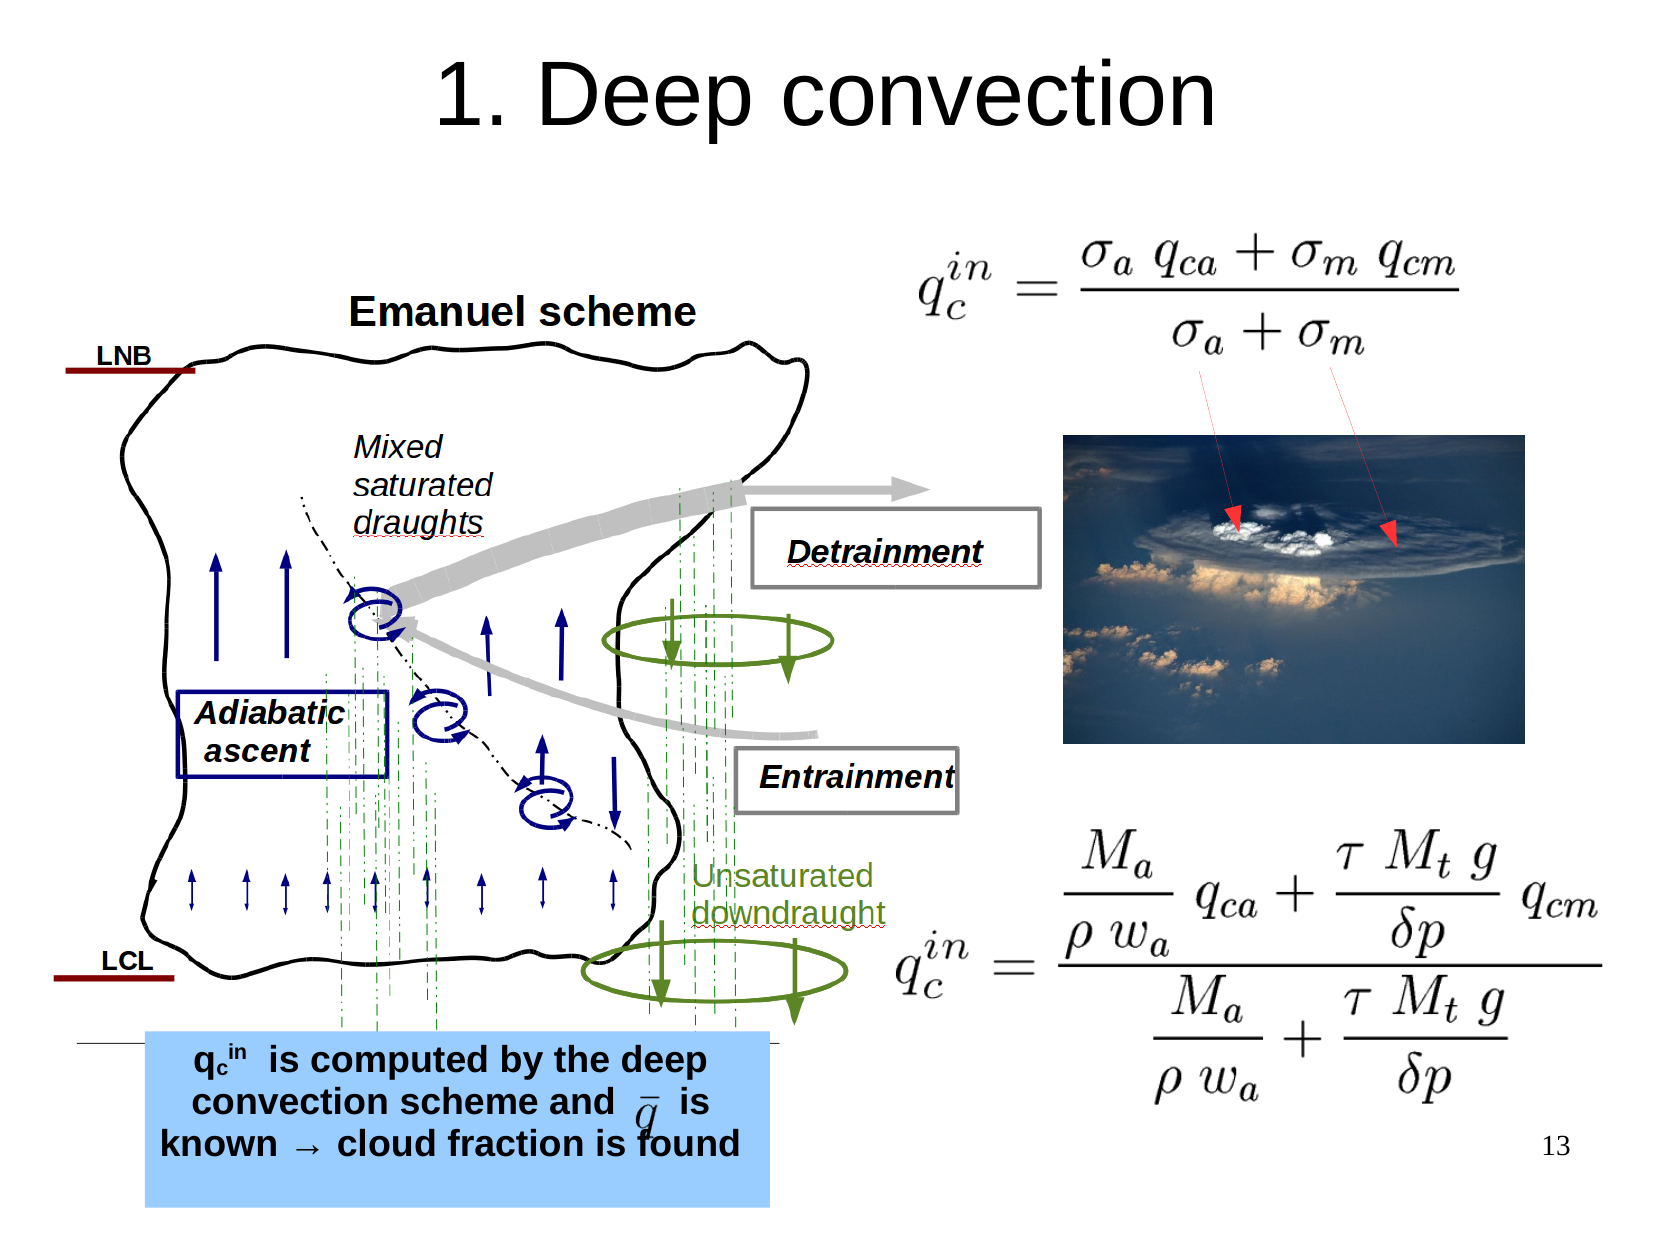

# 1. Deep convection
qcin is computed by the deep convection scheme and is known → cloud fraction is found
13
Adiabatic
 ascent